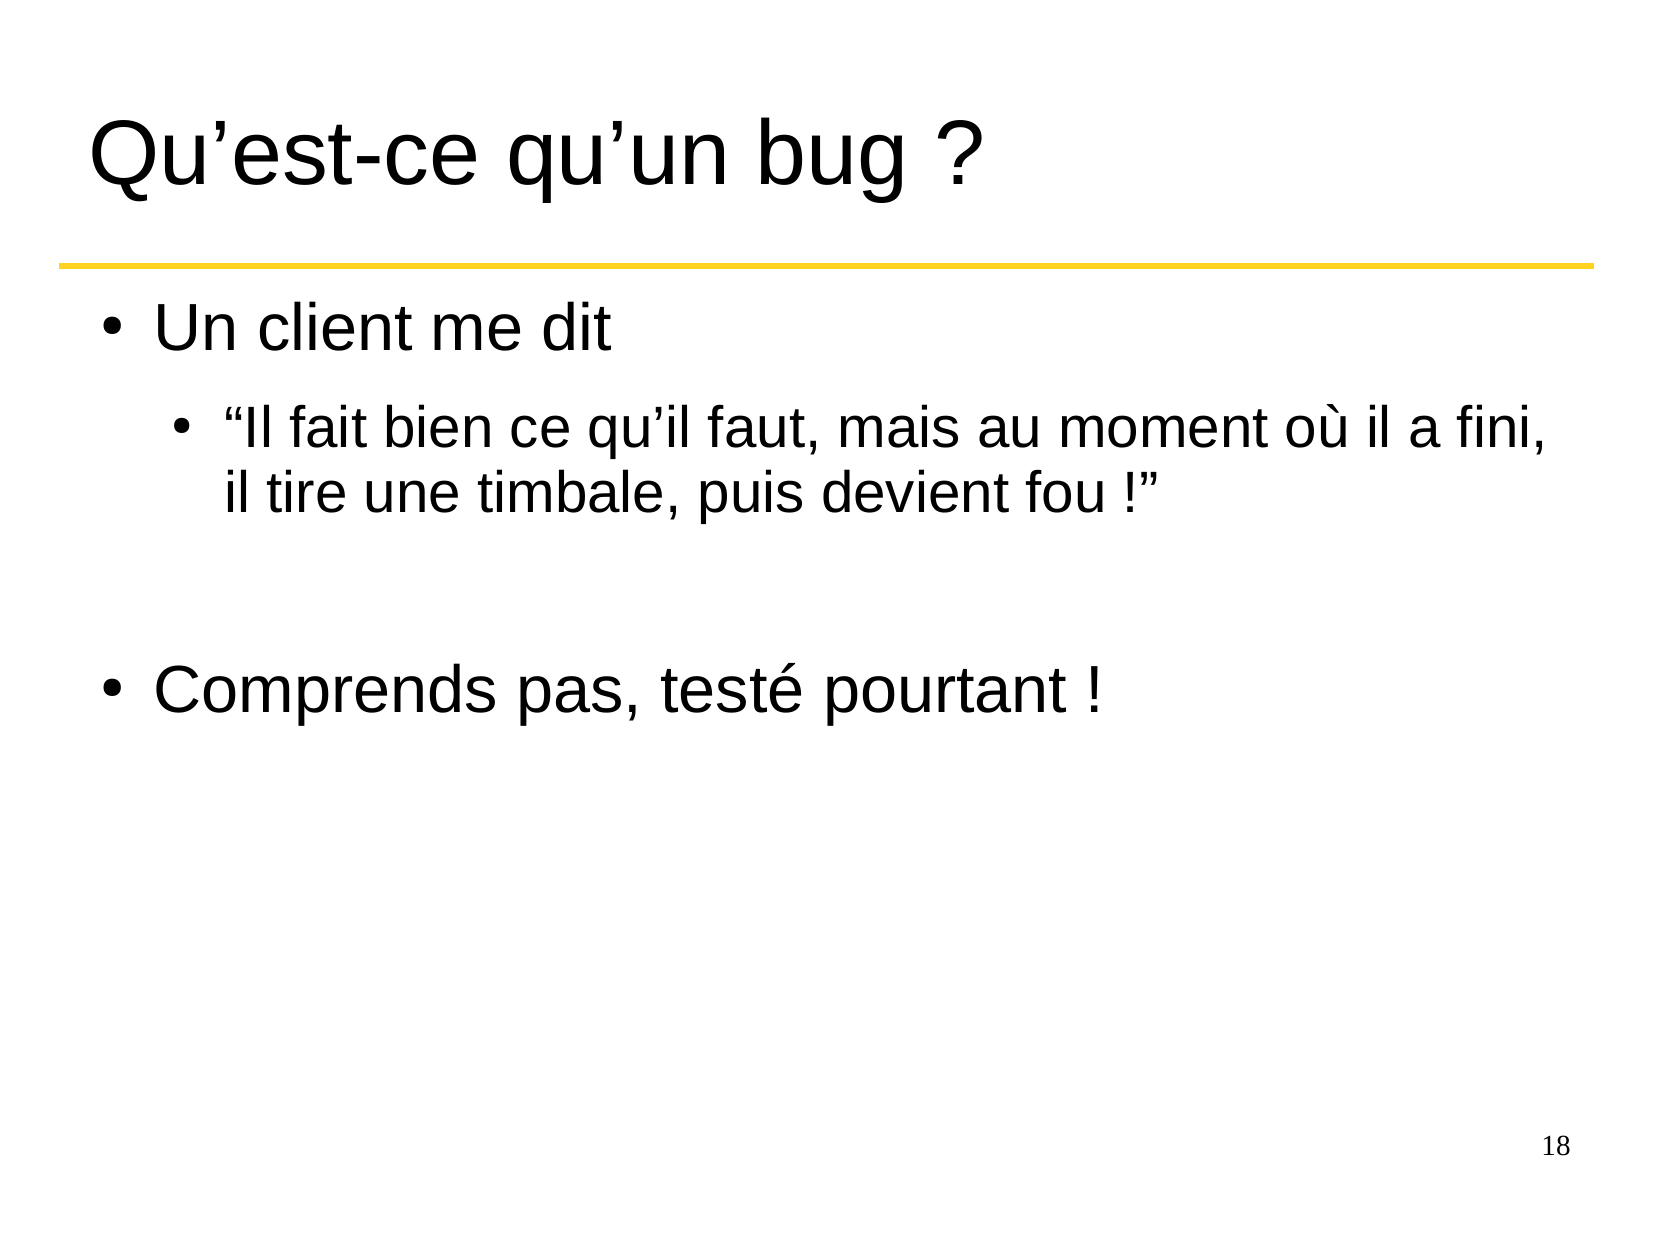

# Qu’est-ce qu’un bug ?
Un client me dit
“Il fait bien ce qu’il faut, mais au moment où il a fini, il tire une timbale, puis devient fou !”
Comprends pas, testé pourtant !
18